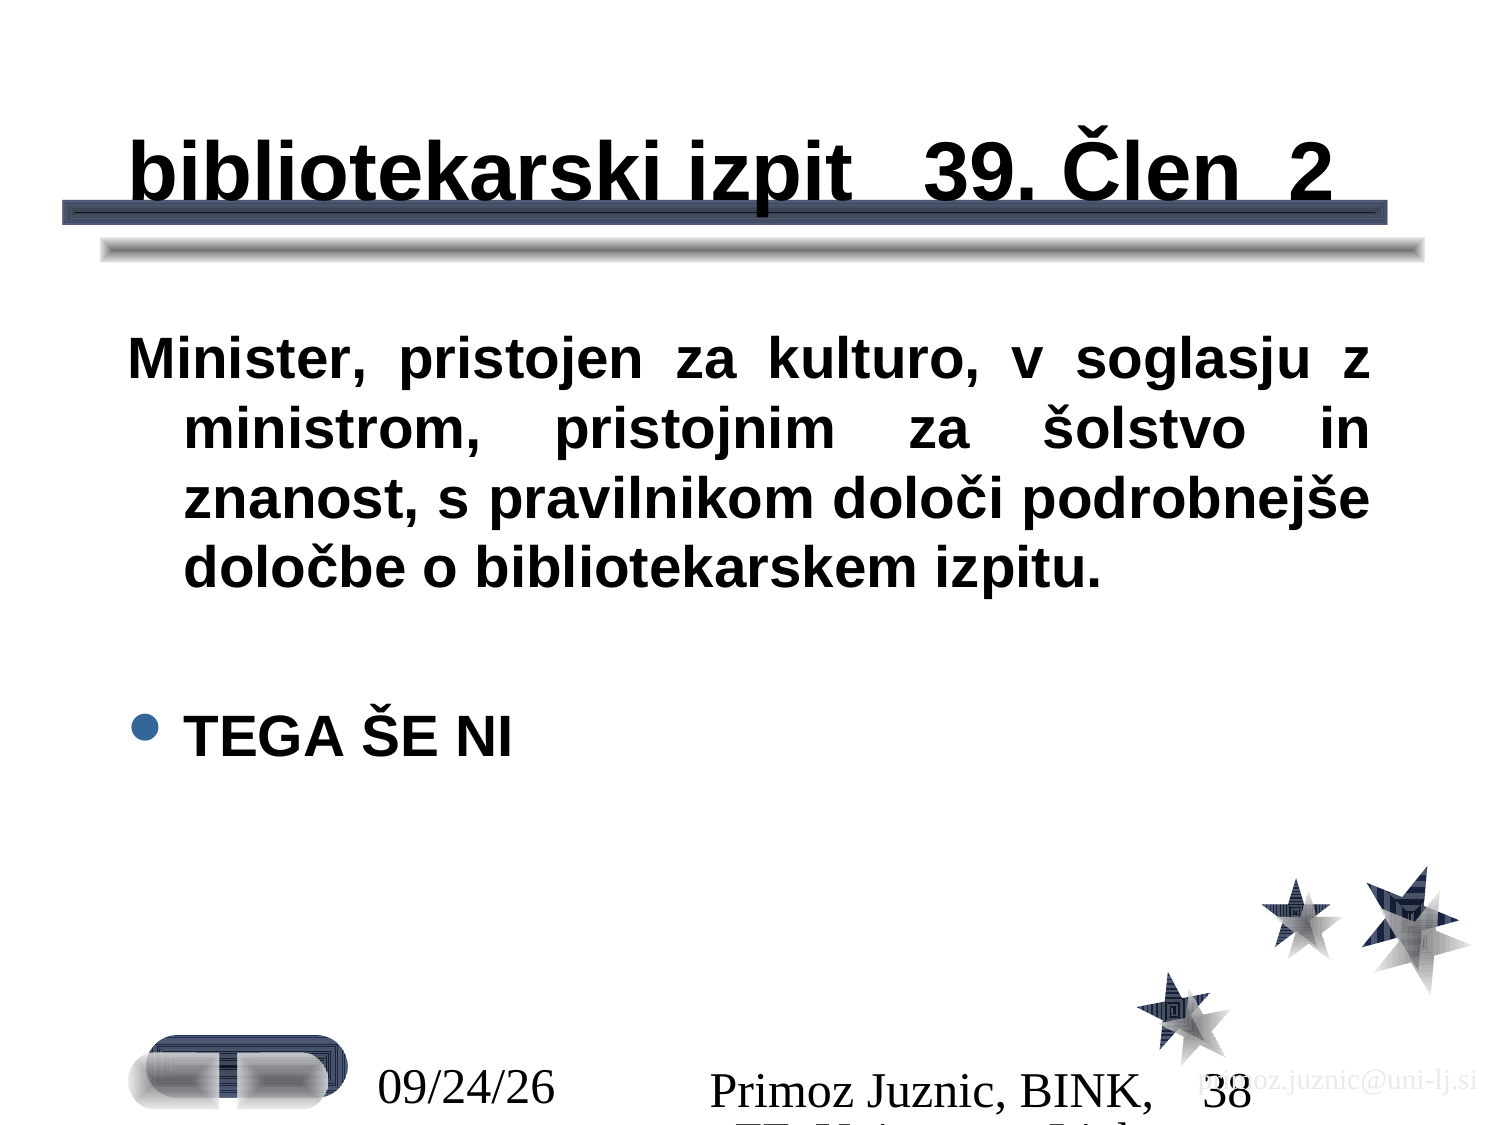

# bibliotekarski izpit 39. Člen 2
Minister, pristojen za kulturo, v soglasju z ministrom, pristojnim za šolstvo in znanost, s pravilnikom določi podrobnejše določbe o bibliotekarskem izpitu.
TEGA ŠE NI
Primoz Juznic, BINK, FF, Univerza v Ljubljani
38